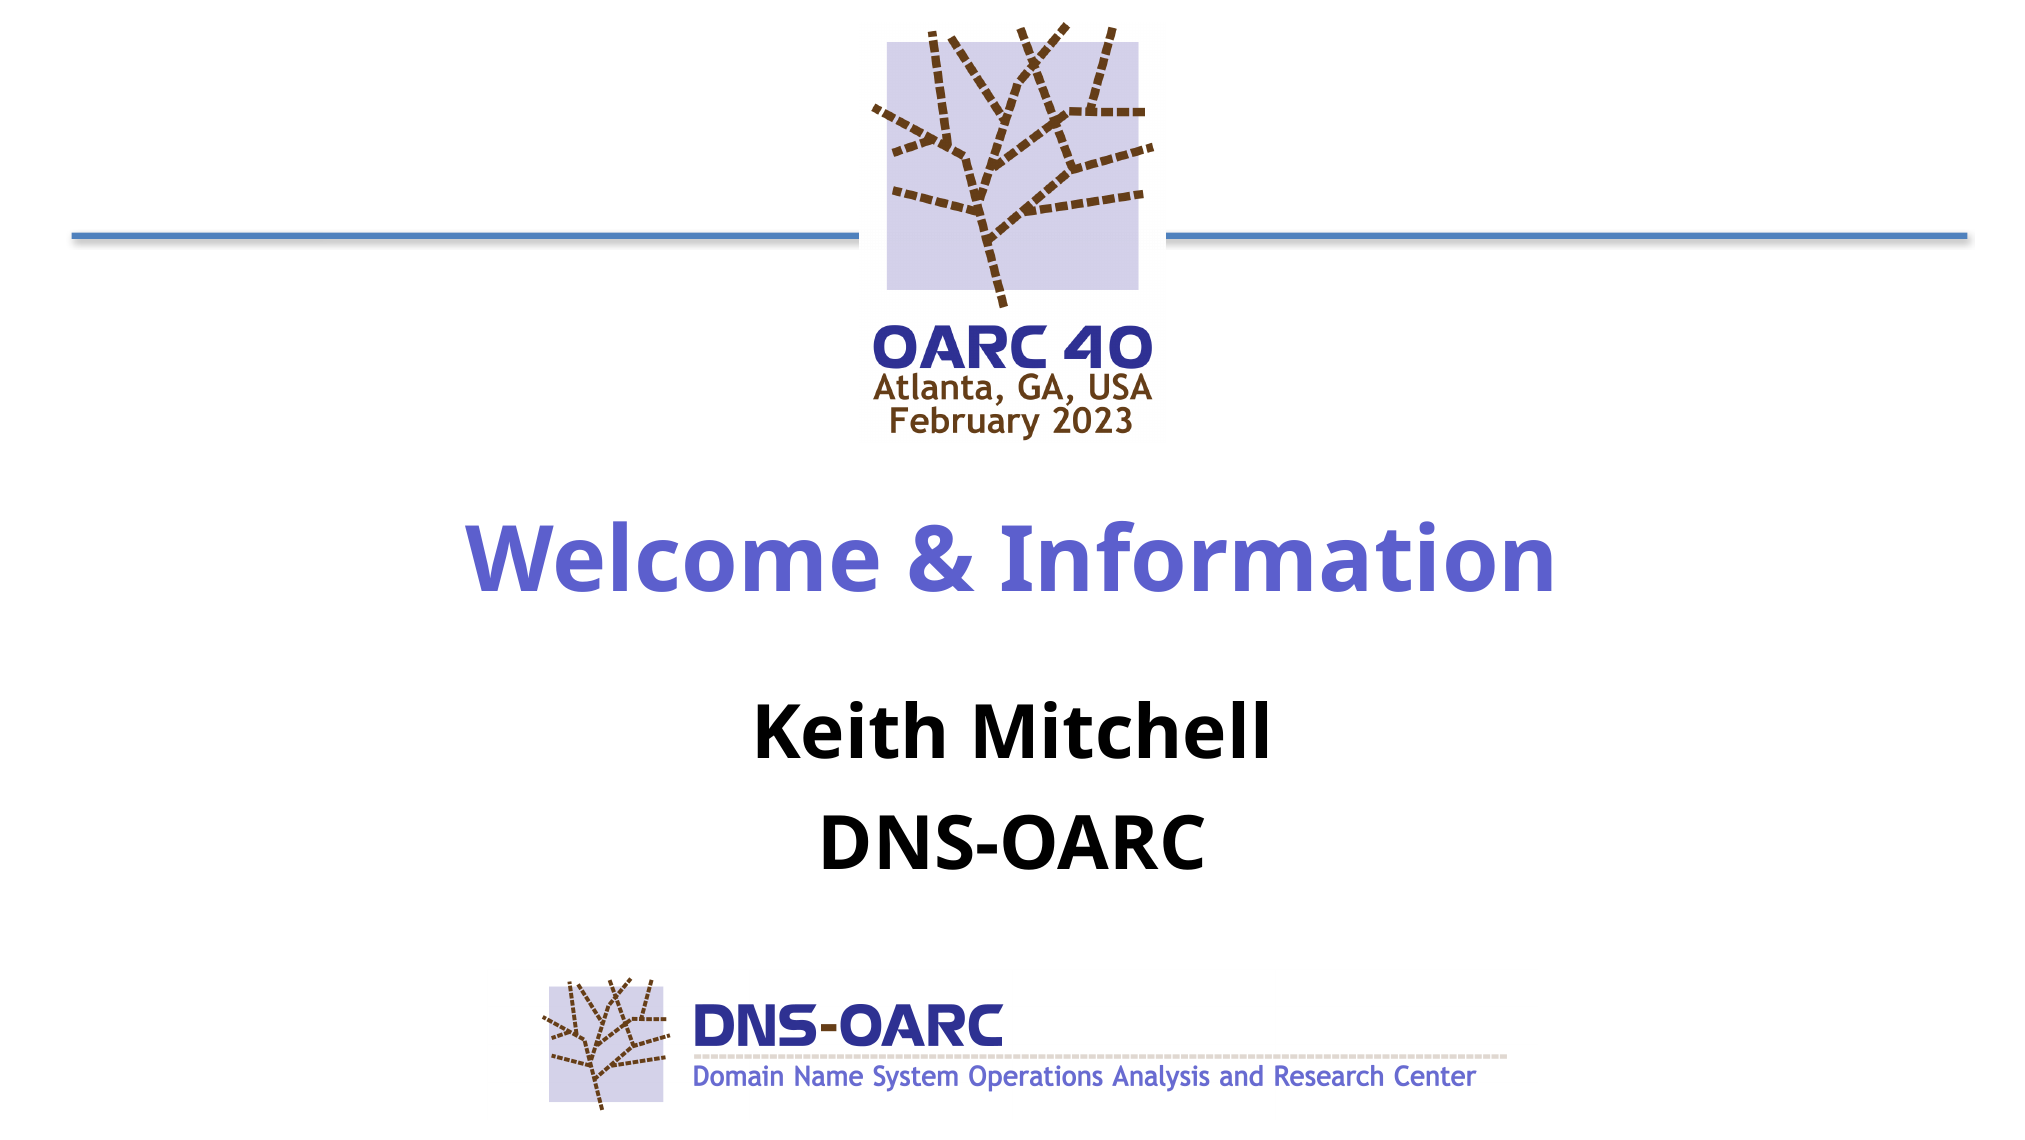

# Welcome & Information
Keith Mitchell
DNS-OARC